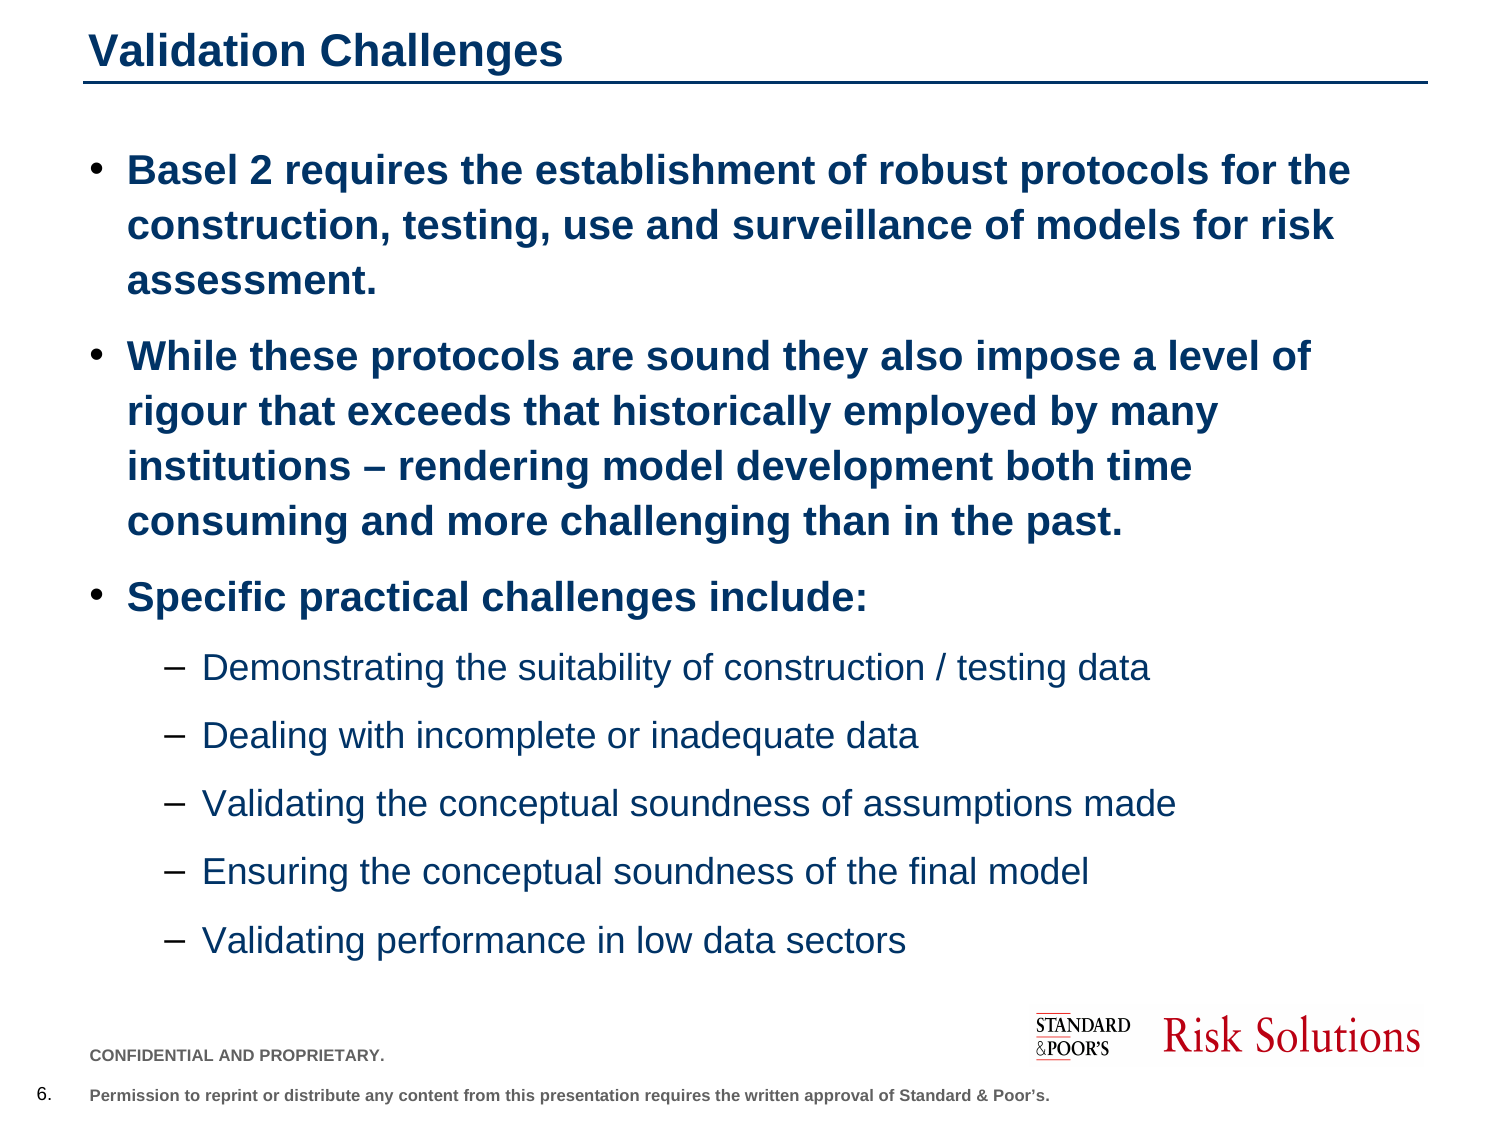

# Validation Challenges
Basel 2 requires the establishment of robust protocols for the construction, testing, use and surveillance of models for risk assessment.
While these protocols are sound they also impose a level of rigour that exceeds that historically employed by many institutions – rendering model development both time consuming and more challenging than in the past.
Specific practical challenges include:
Demonstrating the suitability of construction / testing data
Dealing with incomplete or inadequate data
Validating the conceptual soundness of assumptions made
Ensuring the conceptual soundness of the final model
Validating performance in low data sectors